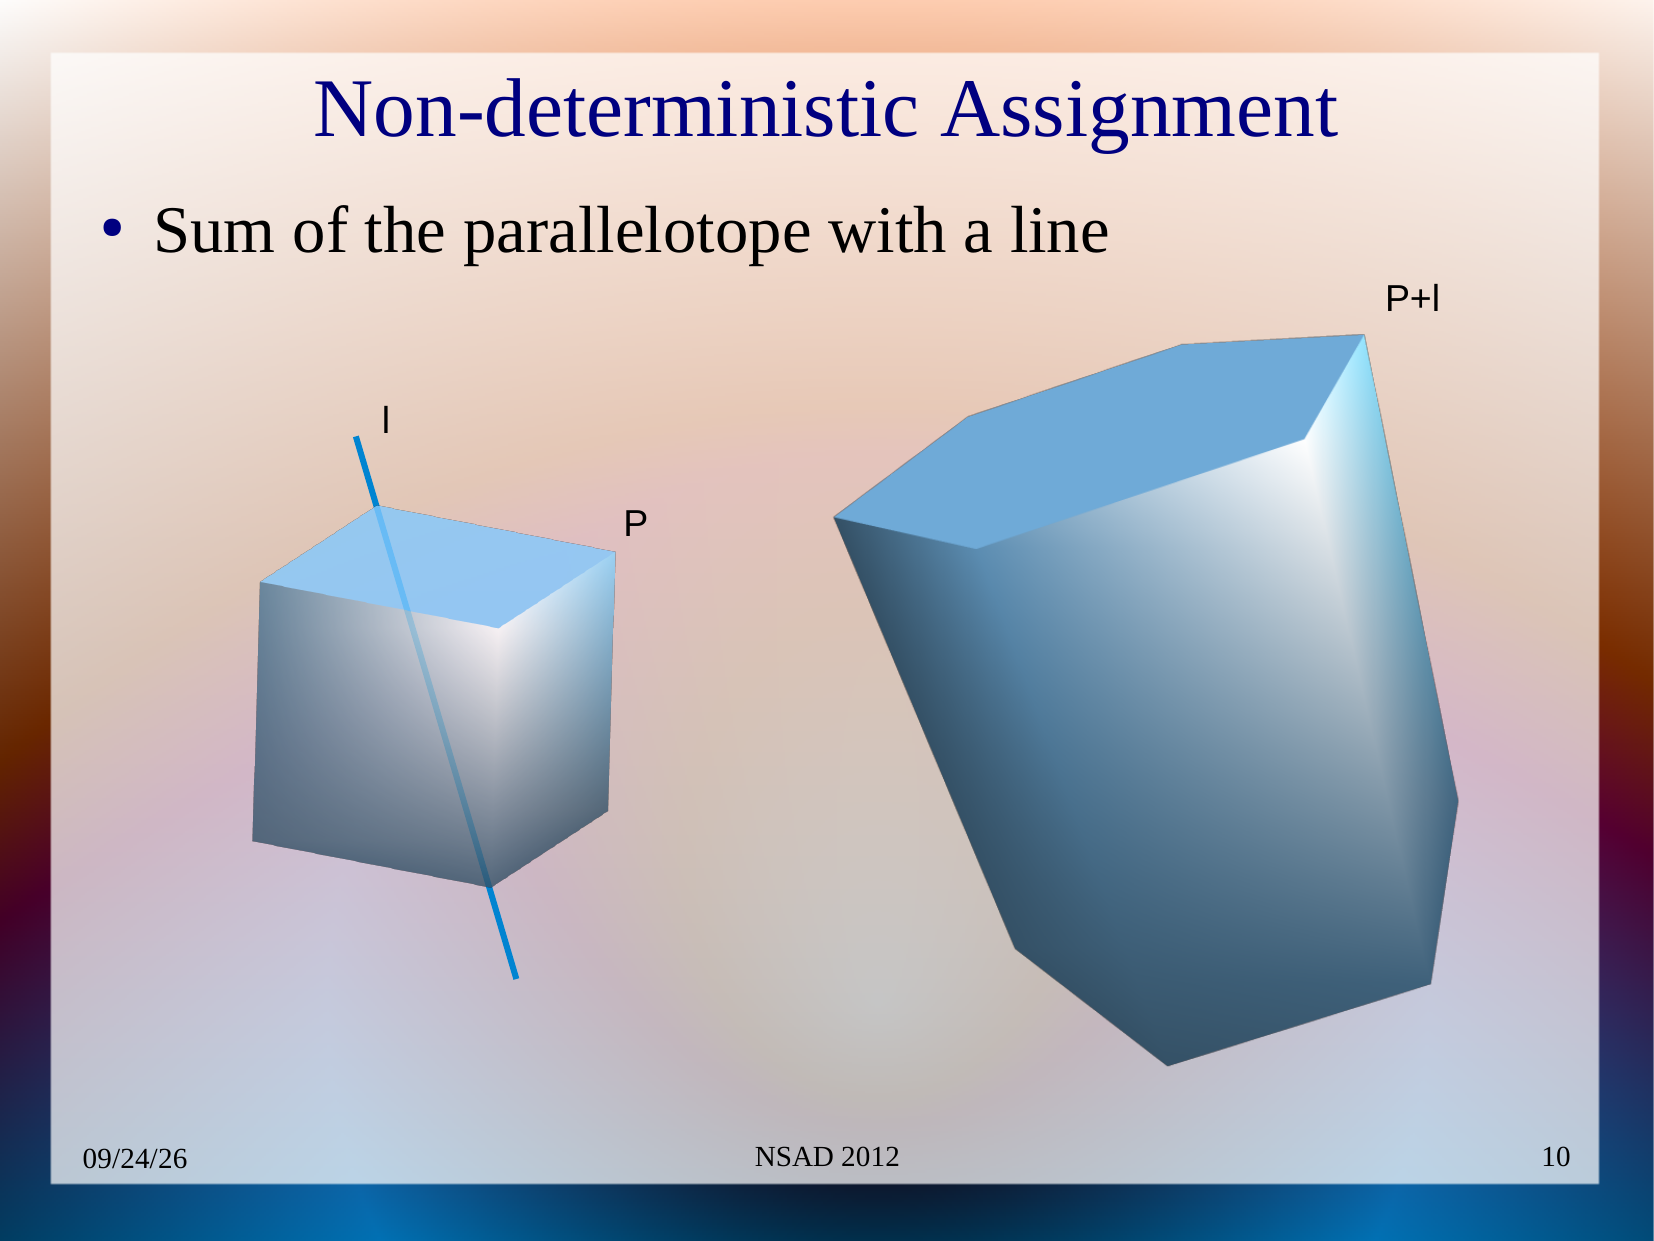

# Non-deterministic Assignment
Sum of the parallelotope with a line
P+l
l
P
NSAD 2012
10